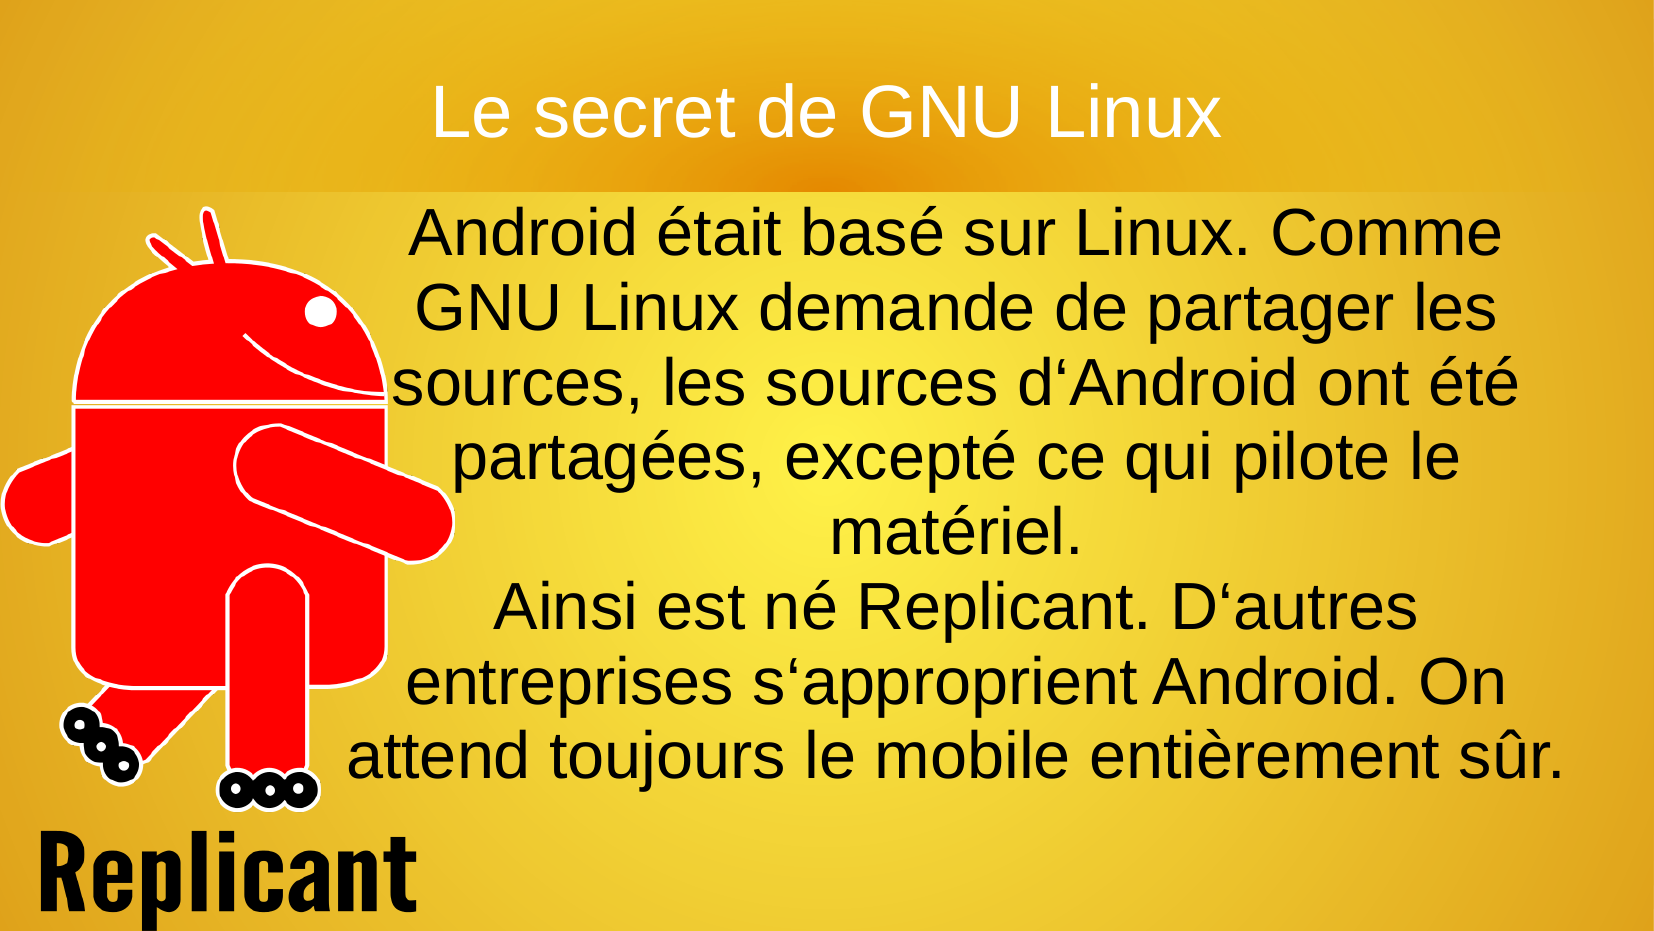

# Le secret de GNU Linux
Android était basé sur Linux. Comme GNU Linux demande de partager les sources, les sources d‘Android ont été partagées, excepté ce qui pilote le matériel.
Ainsi est né Replicant. D‘autres entreprises s‘approprient Android. On attend toujours le mobile entièrement sûr.